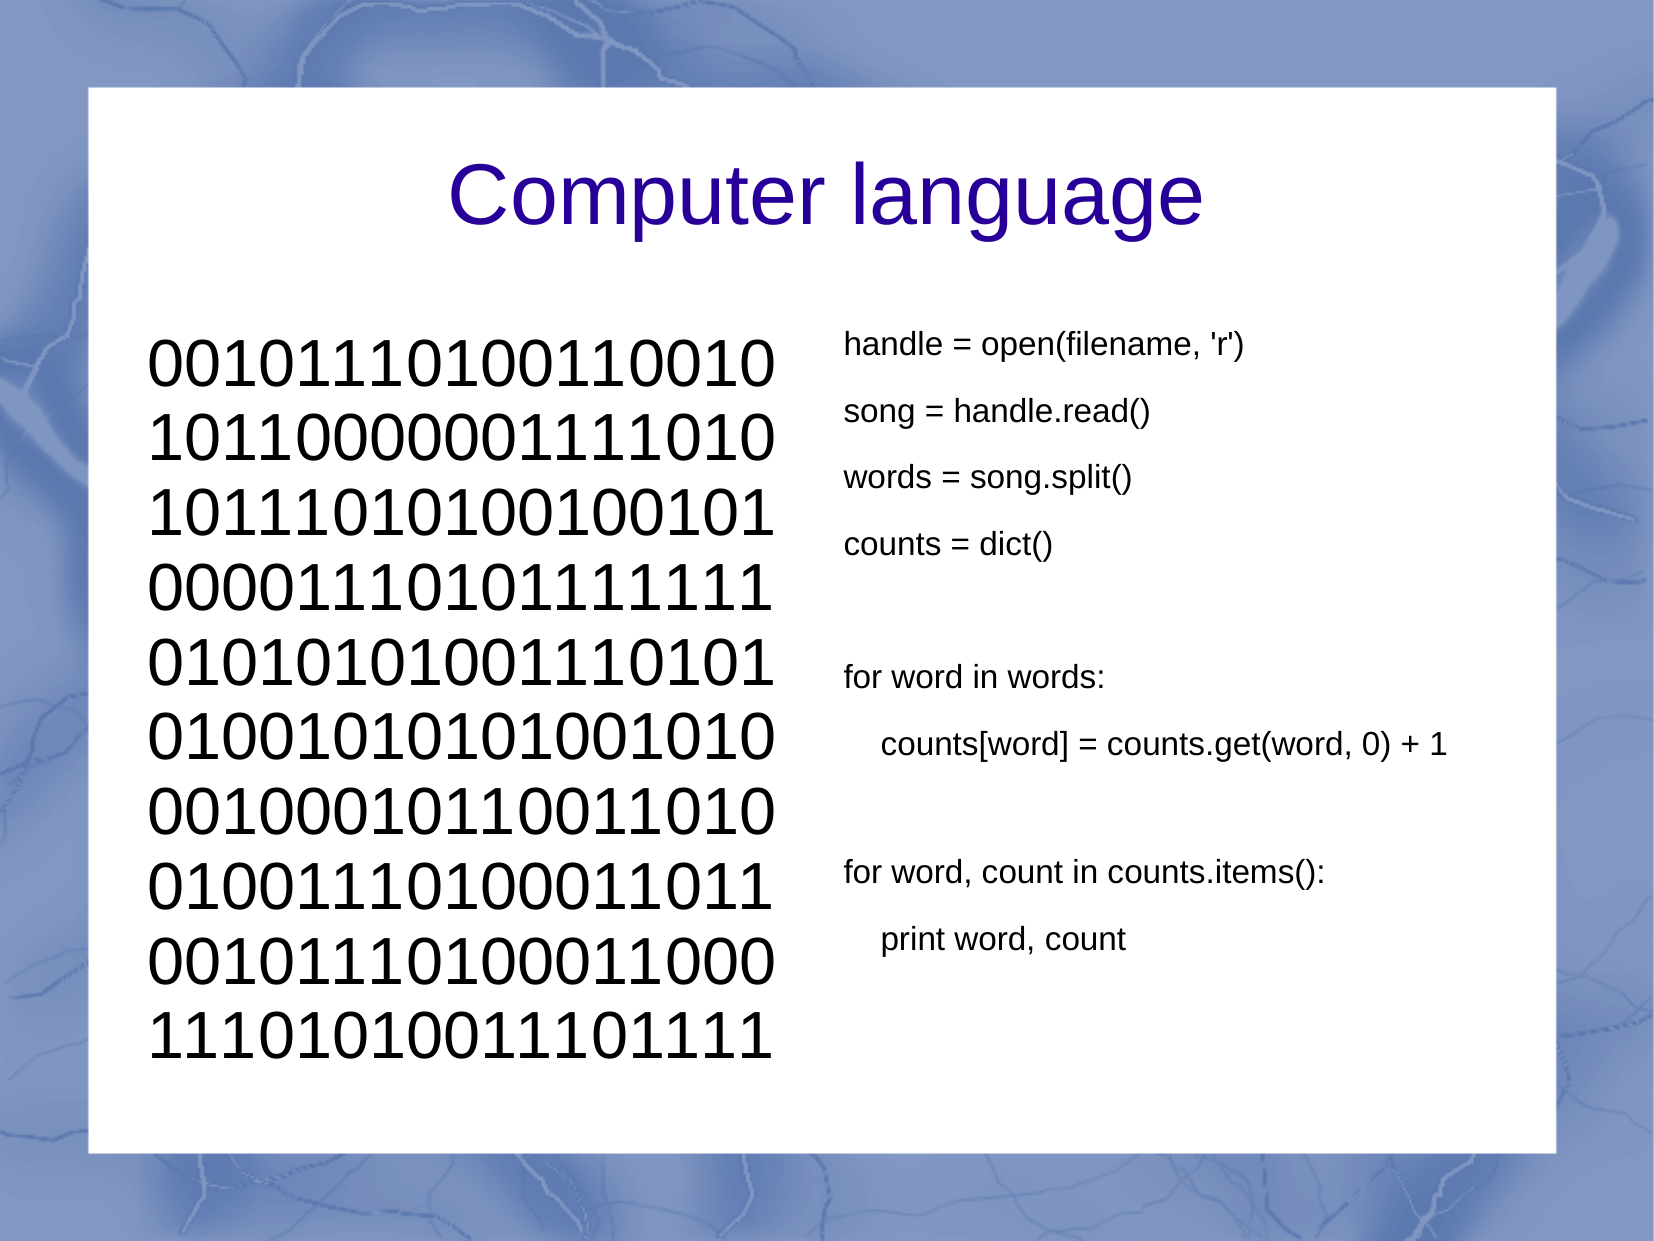

# Computer language
00101110100110010101100000011110101011101010010010100001110101111111010101010011101010100101010100101000100010110011010010011101000110110010111010001100011101010011101111
handle = open(filename, 'r')
song = handle.read()
words = song.split()
counts = dict()
for word in words:
 counts[word] = counts.get(word, 0) + 1
for word, count in counts.items():
 print word, count